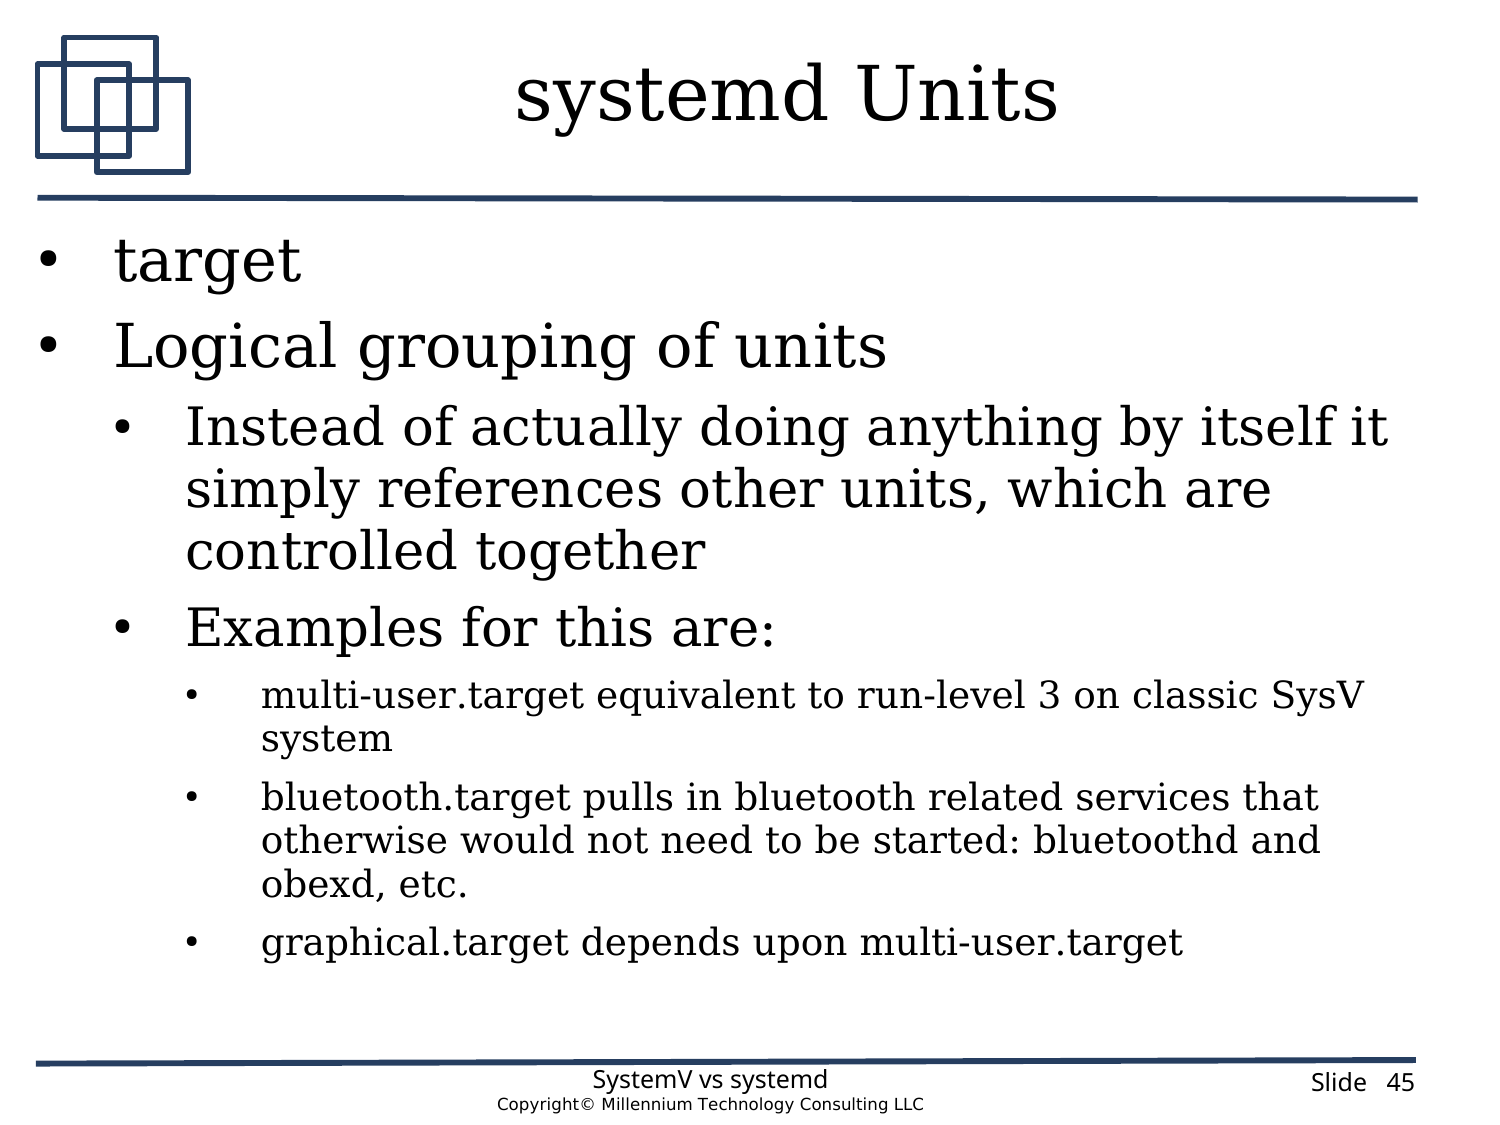

# systemd Units
target
Logical grouping of units
Instead of actually doing anything by itself it simply references other units, which are controlled together
Examples for this are:
multi-user.target equivalent to run-level 3 on classic SysV system
bluetooth.target pulls in bluetooth related services that otherwise would not need to be started: bluetoothd and obexd, etc.
graphical.target depends upon multi-user.target